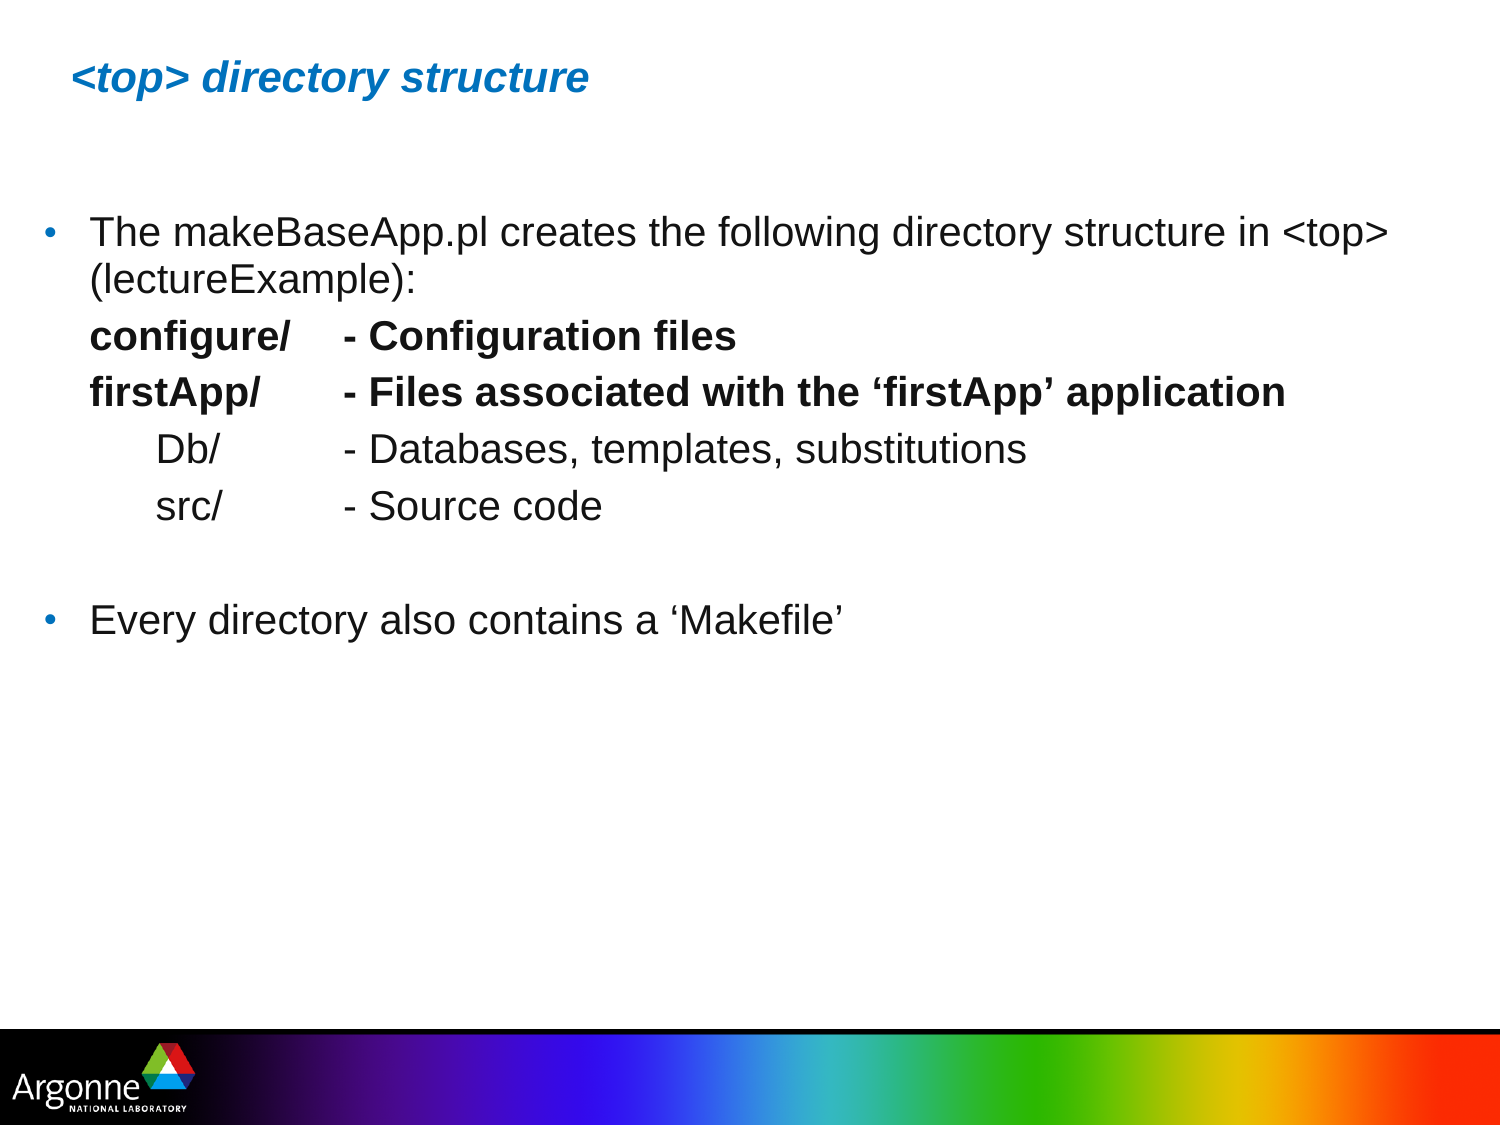

# <top> directory structure
The makeBaseApp.pl creates the following directory structure in <top> (lectureExample):
	configure/	- Configuration files
	firstApp/	- Files associated with the ‘firstApp’ application
	Db/	- Databases, templates, substitutions
	src/	- Source code
Every directory also contains a ‘Makefile’